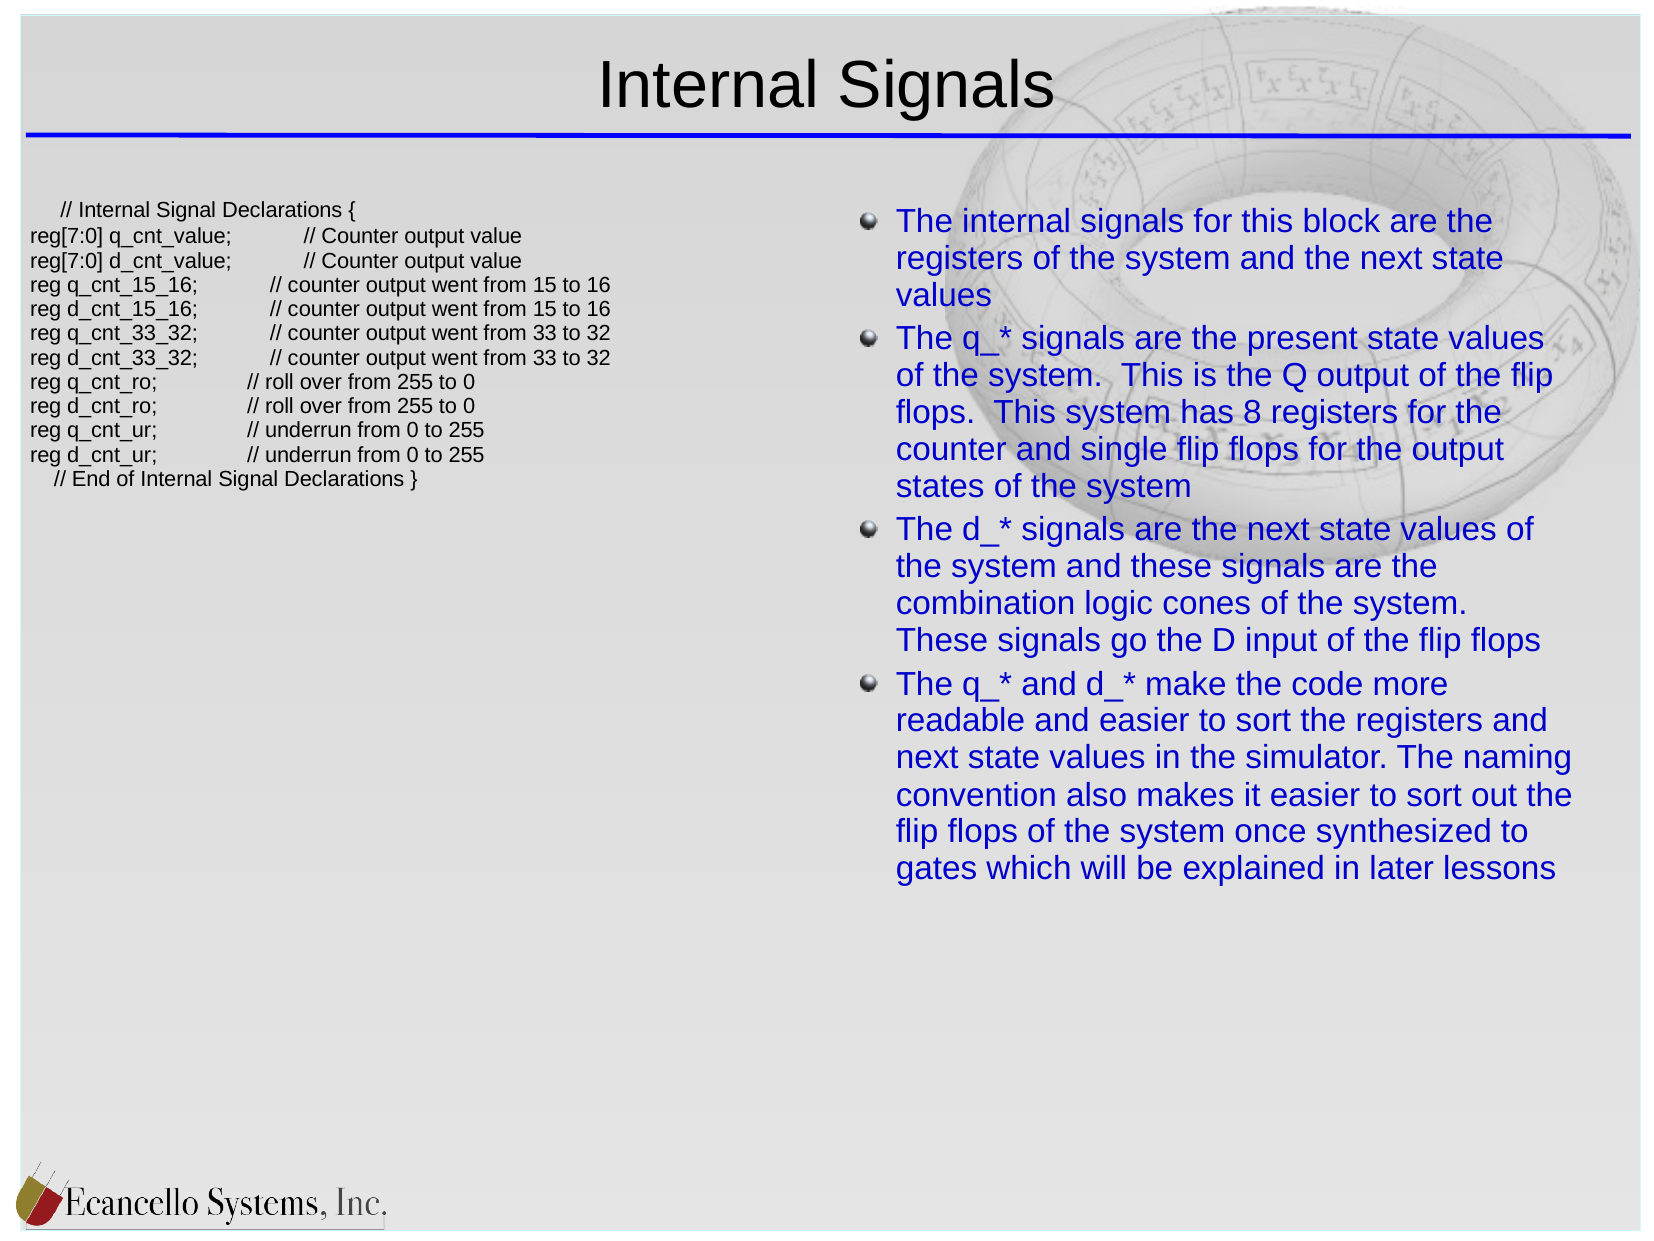

# Internal Signals
 // Internal Signal Declarations {
reg[7:0] q_cnt_value; // Counter output value
reg[7:0] d_cnt_value; // Counter output value
reg q_cnt_15_16; // counter output went from 15 to 16
reg d_cnt_15_16; // counter output went from 15 to 16
reg q_cnt_33_32; // counter output went from 33 to 32
reg d_cnt_33_32; // counter output went from 33 to 32
reg q_cnt_ro; // roll over from 255 to 0
reg d_cnt_ro; // roll over from 255 to 0
reg q_cnt_ur; // underrun from 0 to 255
reg d_cnt_ur; // underrun from 0 to 255
 // End of Internal Signal Declarations }
The internal signals for this block are the registers of the system and the next state values
The q_* signals are the present state values of the system. This is the Q output of the flip flops. This system has 8 registers for the counter and single flip flops for the output states of the system
The d_* signals are the next state values of the system and these signals are the combination logic cones of the system. These signals go the D input of the flip flops
The q_* and d_* make the code more readable and easier to sort the registers and next state values in the simulator. The naming convention also makes it easier to sort out the flip flops of the system once synthesized to gates which will be explained in later lessons